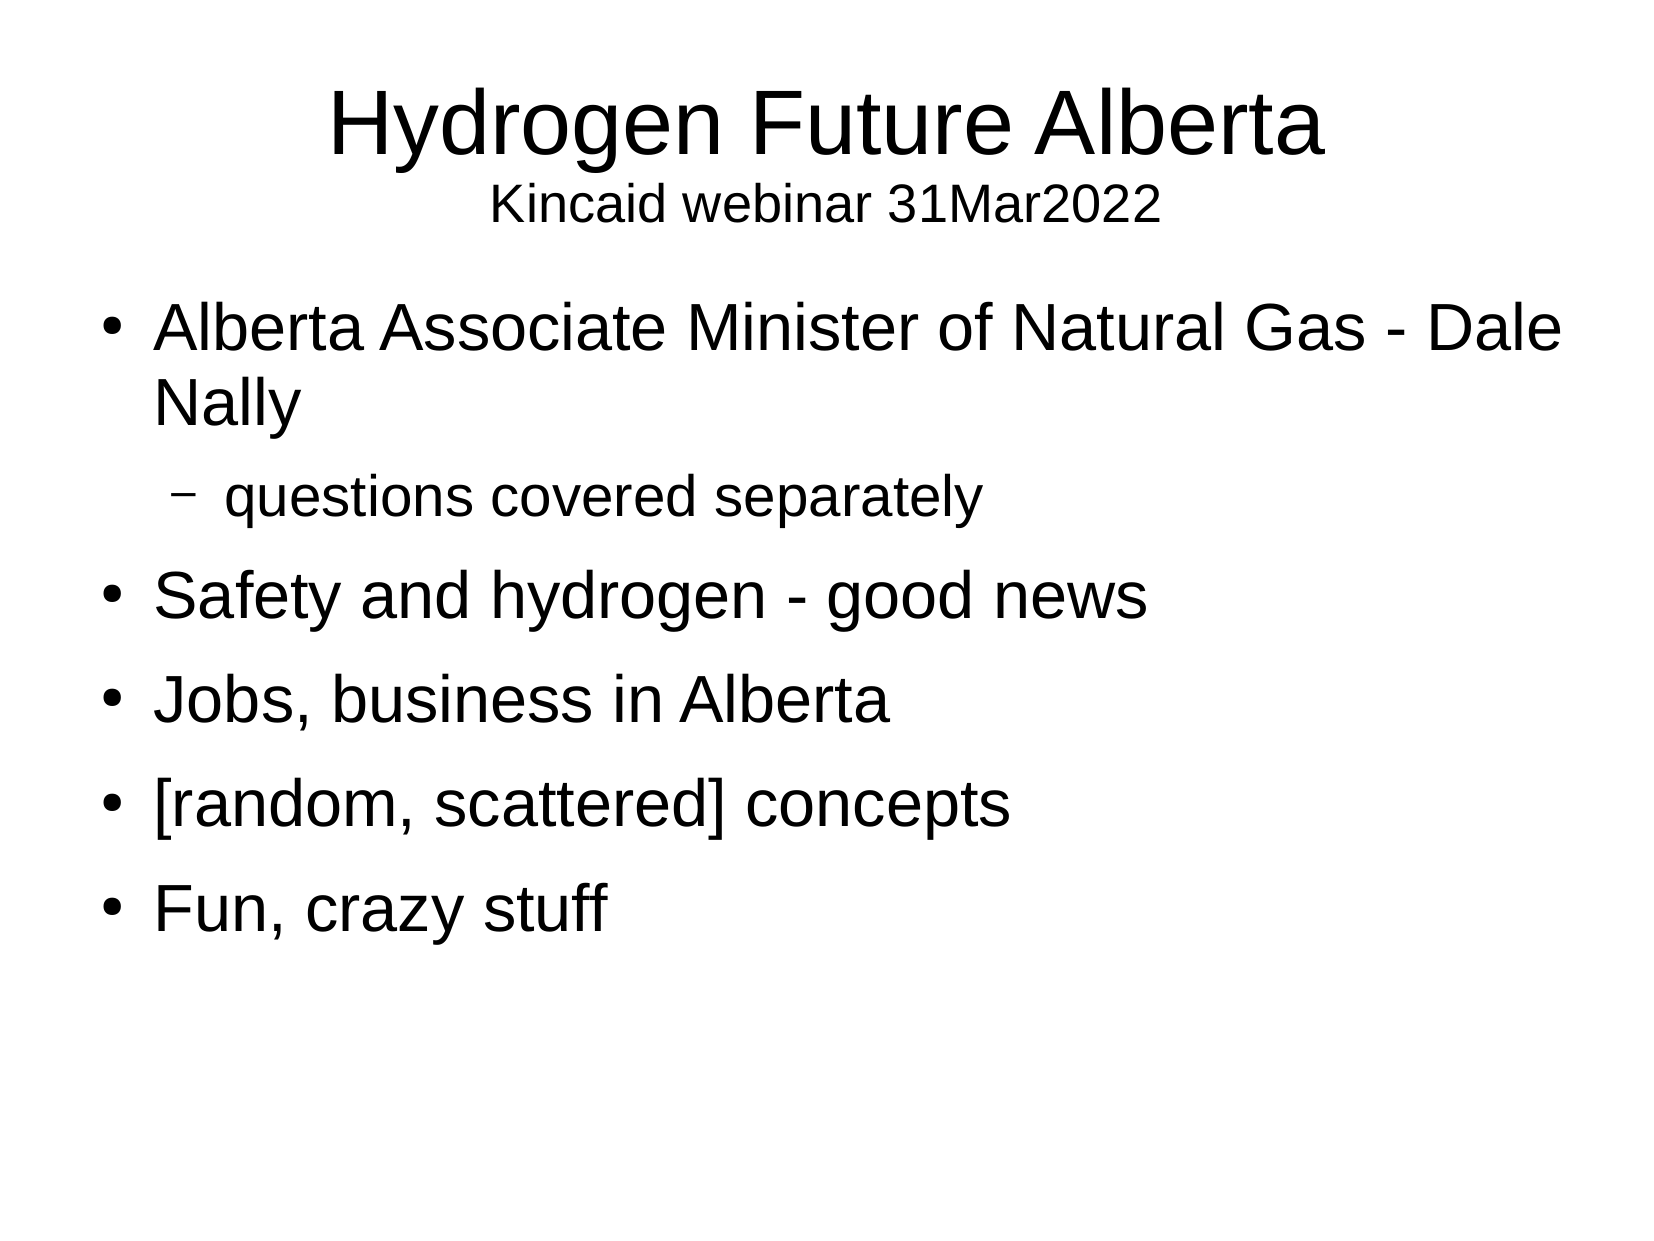

# Hydrogen Future Alberta Kincaid webinar 31Mar2022
Alberta Associate Minister of Natural Gas - Dale Nally
questions covered separately
Safety and hydrogen - good news
Jobs, business in Alberta
[random, scattered] concepts
Fun, crazy stuff